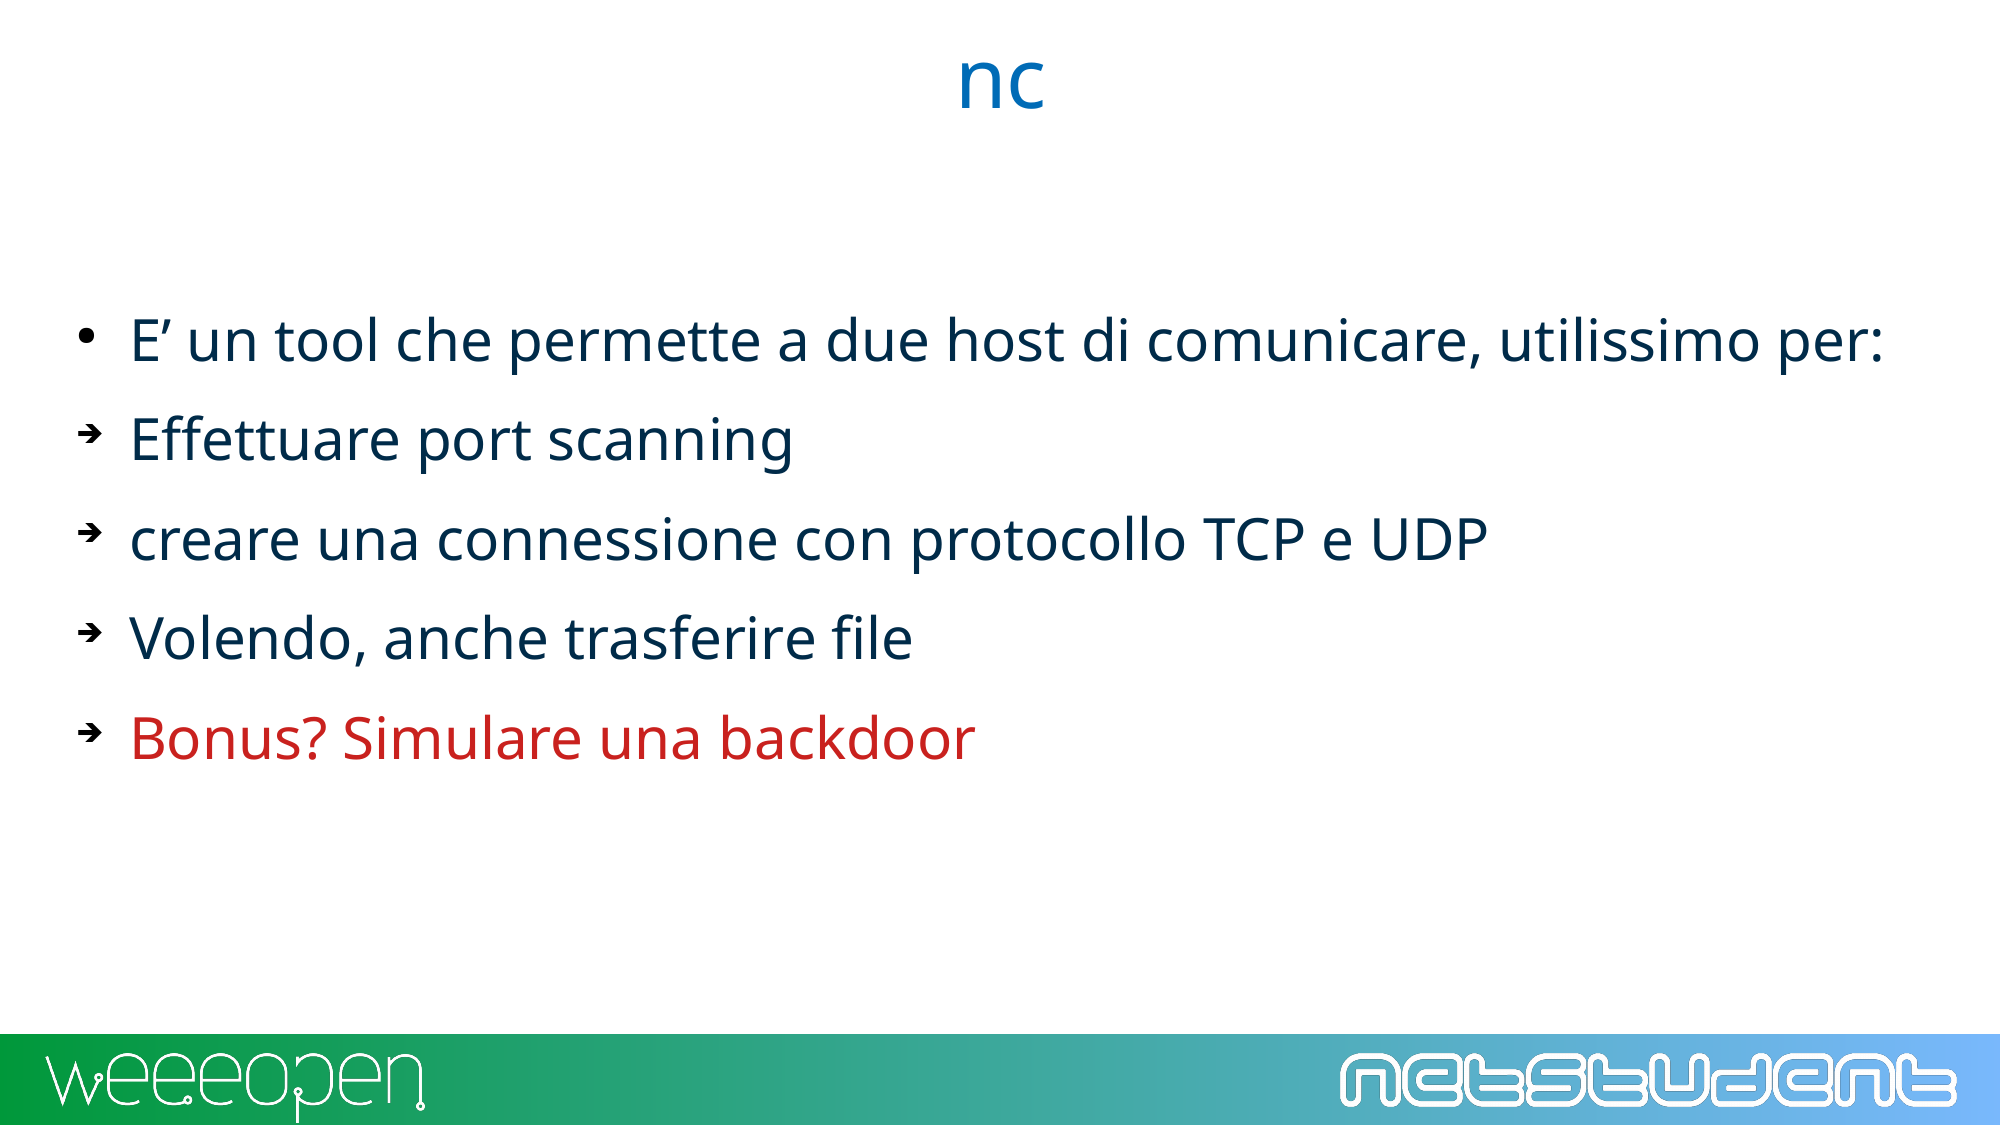

# nc
E’ un tool che permette a due host di comunicare, utilissimo per:
Effettuare port scanning
creare una connessione con protocollo TCP e UDP
Volendo, anche trasferire file
Bonus? Simulare una backdoor